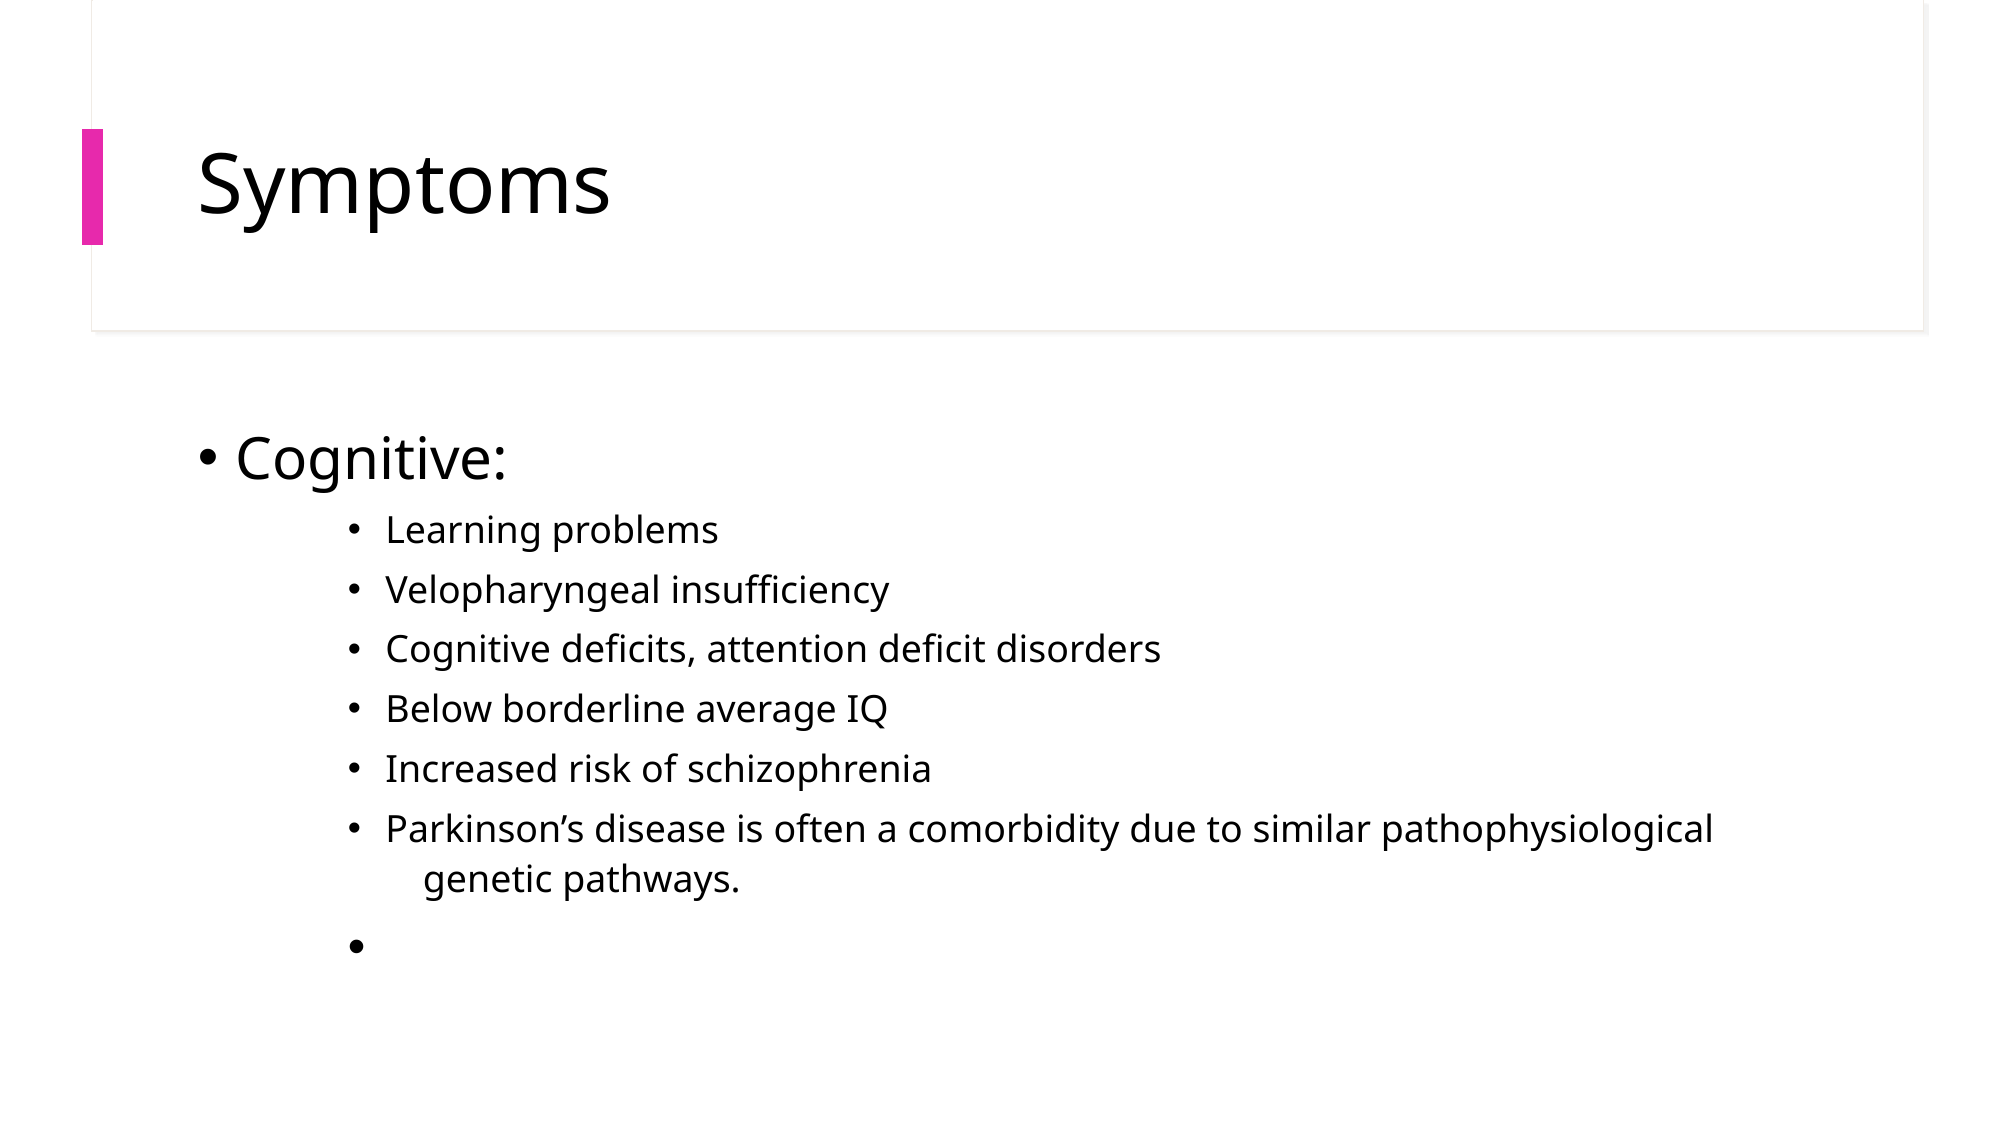

# Symptoms
Cognitive:
Learning problems
Velopharyngeal insufficiency
Cognitive deficits, attention deficit disorders
Below borderline average IQ
Increased risk of schizophrenia
Parkinson’s disease is often a comorbidity due to similar pathophysiological genetic pathways.